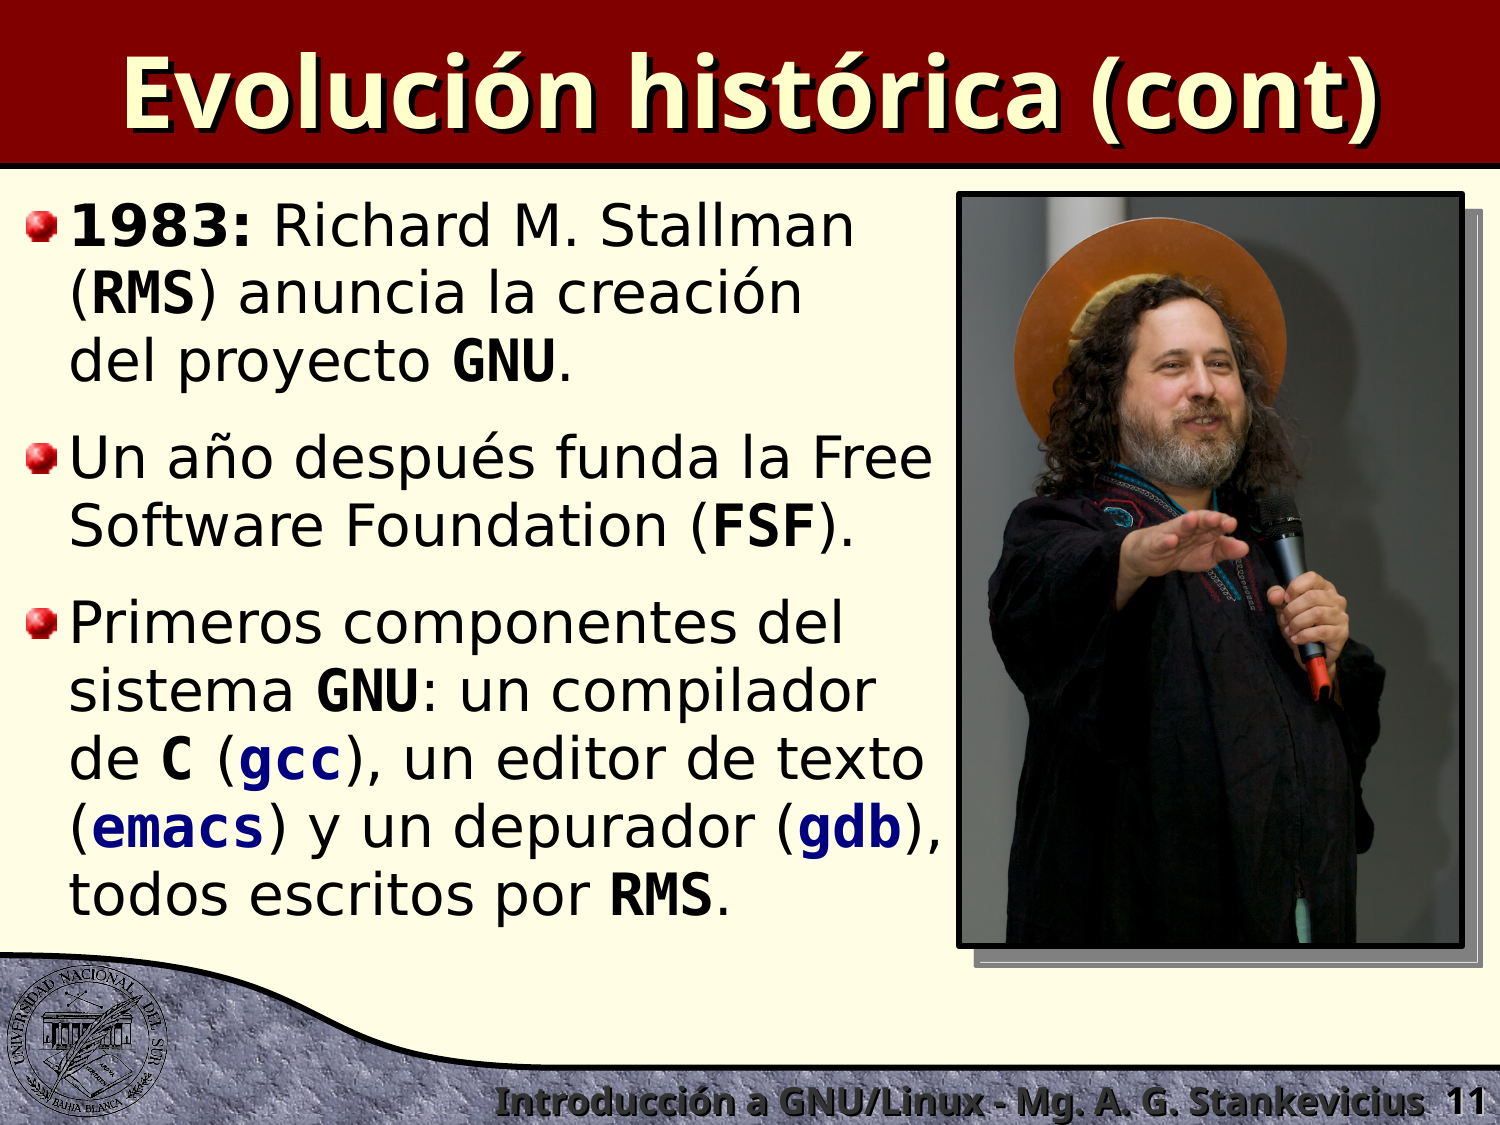

# Evolución histórica (cont)
1983: Richard M. Stallman
(RMS) anuncia la creación
del proyecto GNU.
Un año después funda la Free
Software Foundation (FSF).
Primeros componentes del
sistema GNU: un compilador
de C (gcc), un editor de texto
(emacs) y un depurador (gdb),
todos escritos por RMS.
11